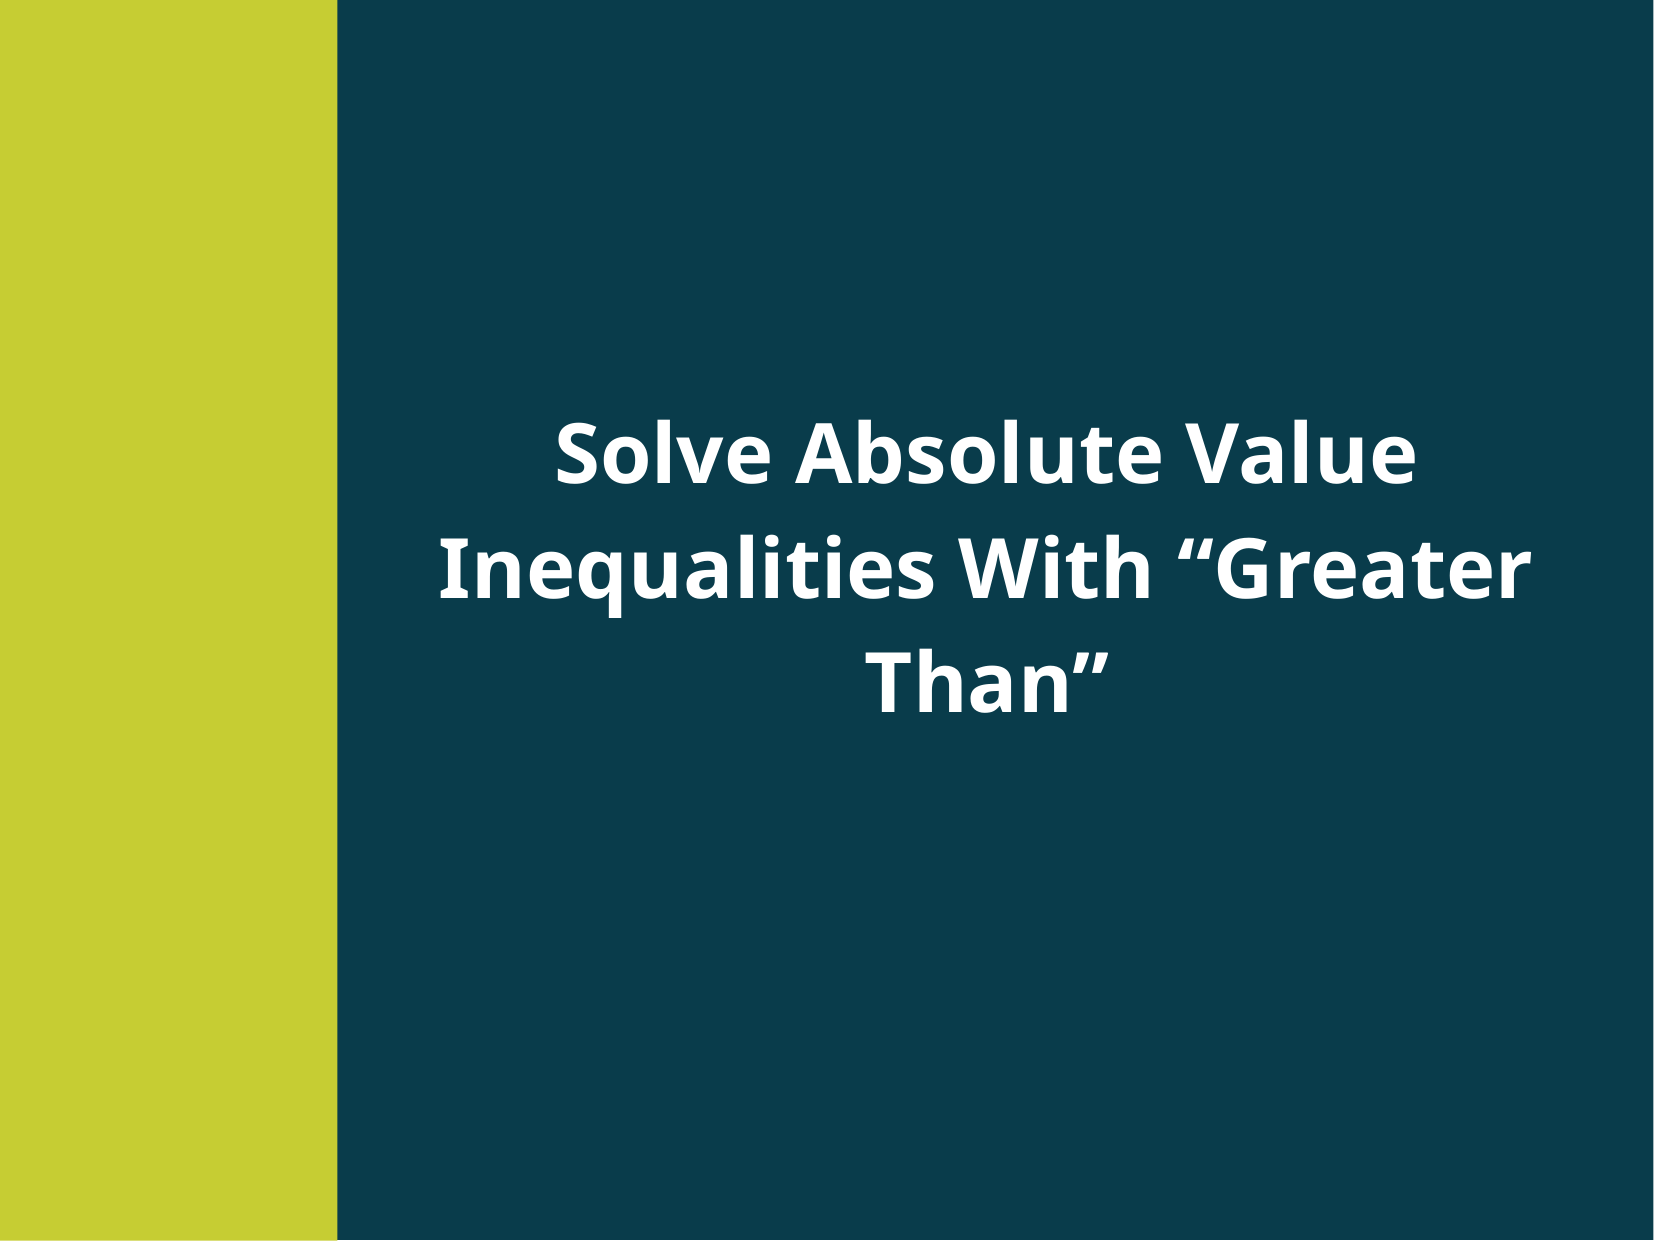

# Solve Absolute Value Inequalities With “Greater Than”